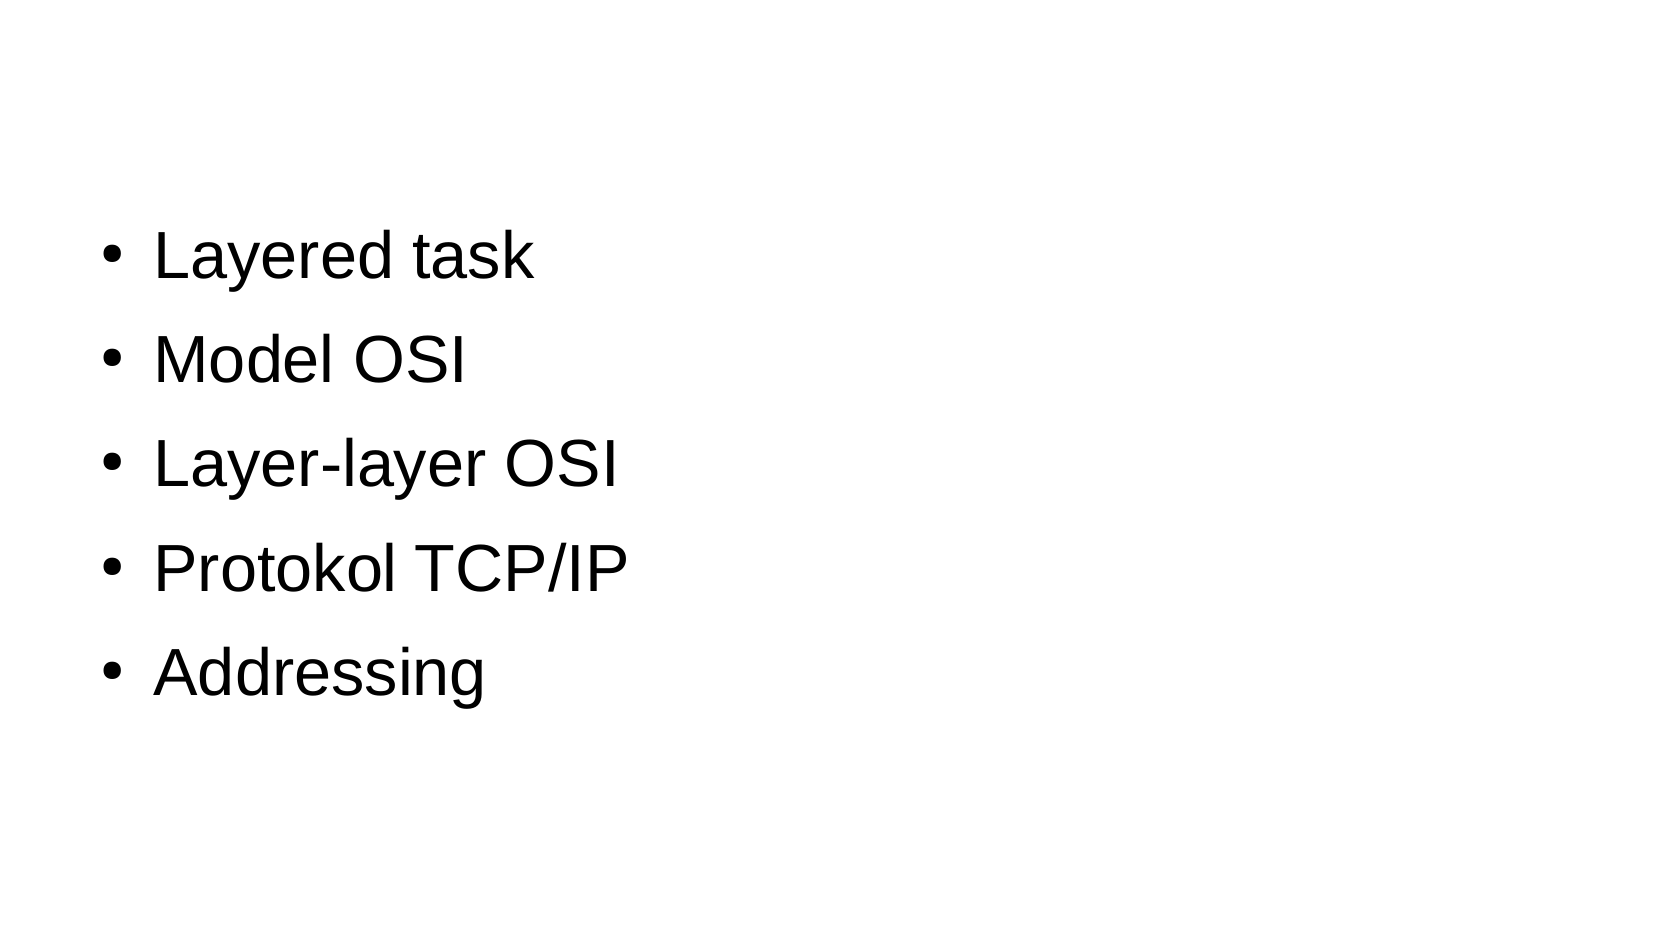

#
Layered task
Model OSI
Layer-layer OSI
Protokol TCP/IP
Addressing